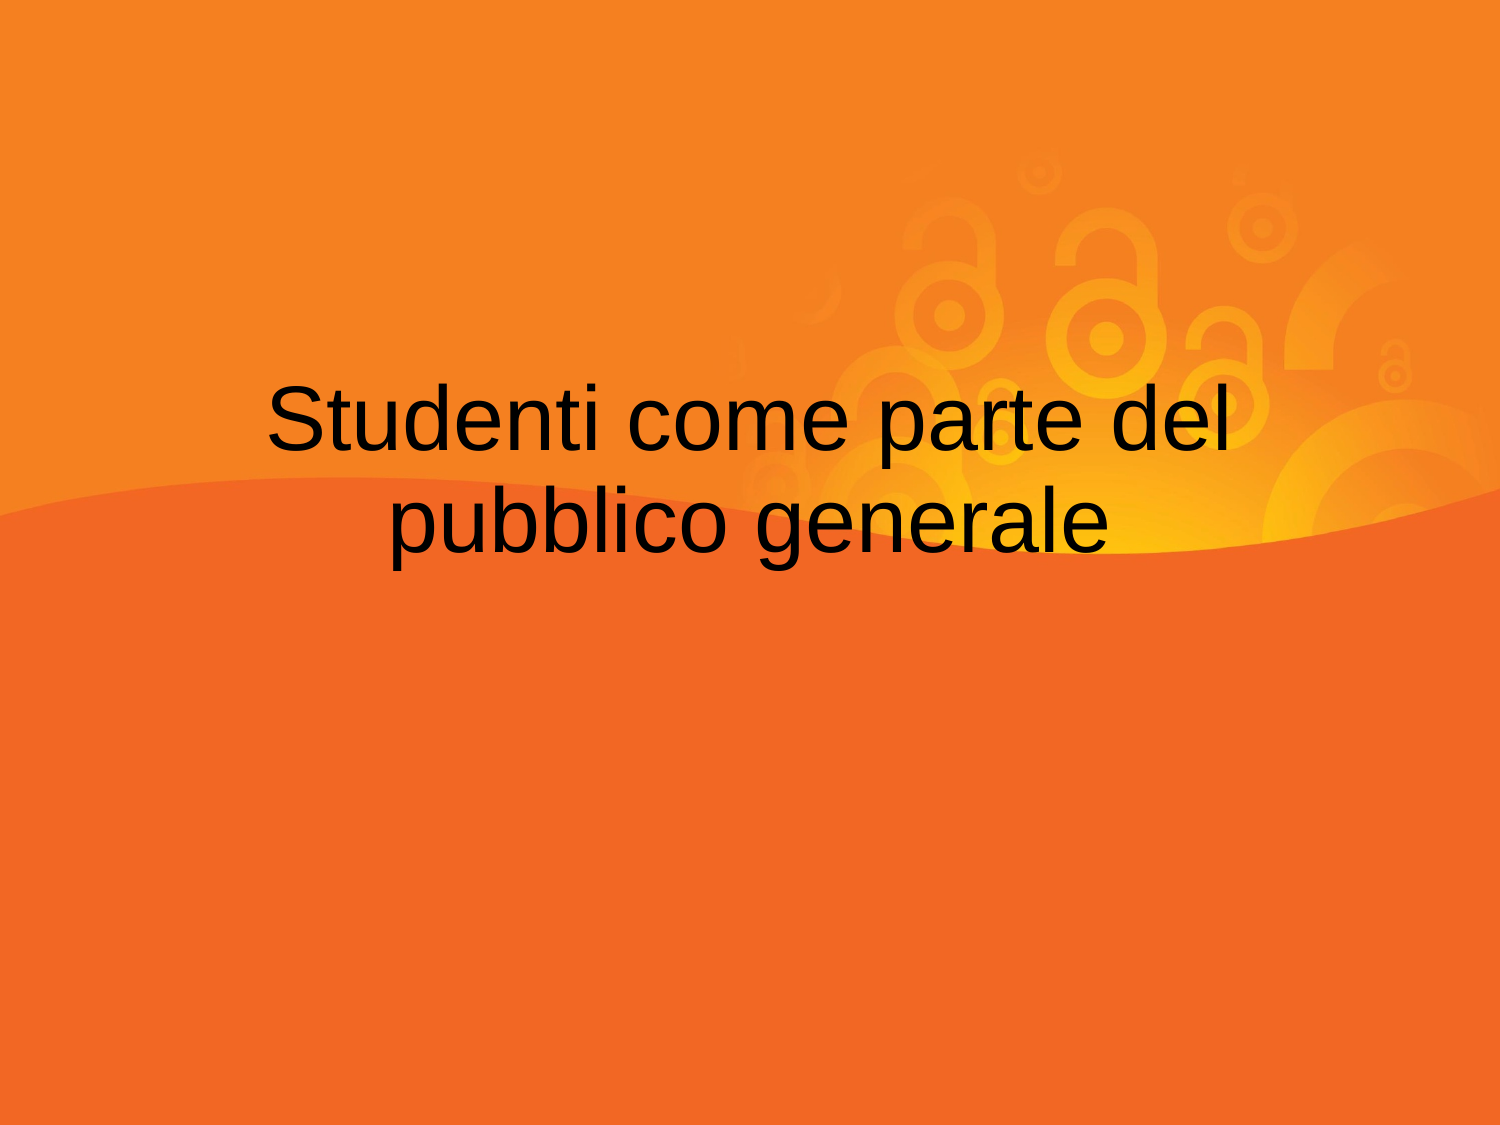

# Studenti come parte del pubblico generale